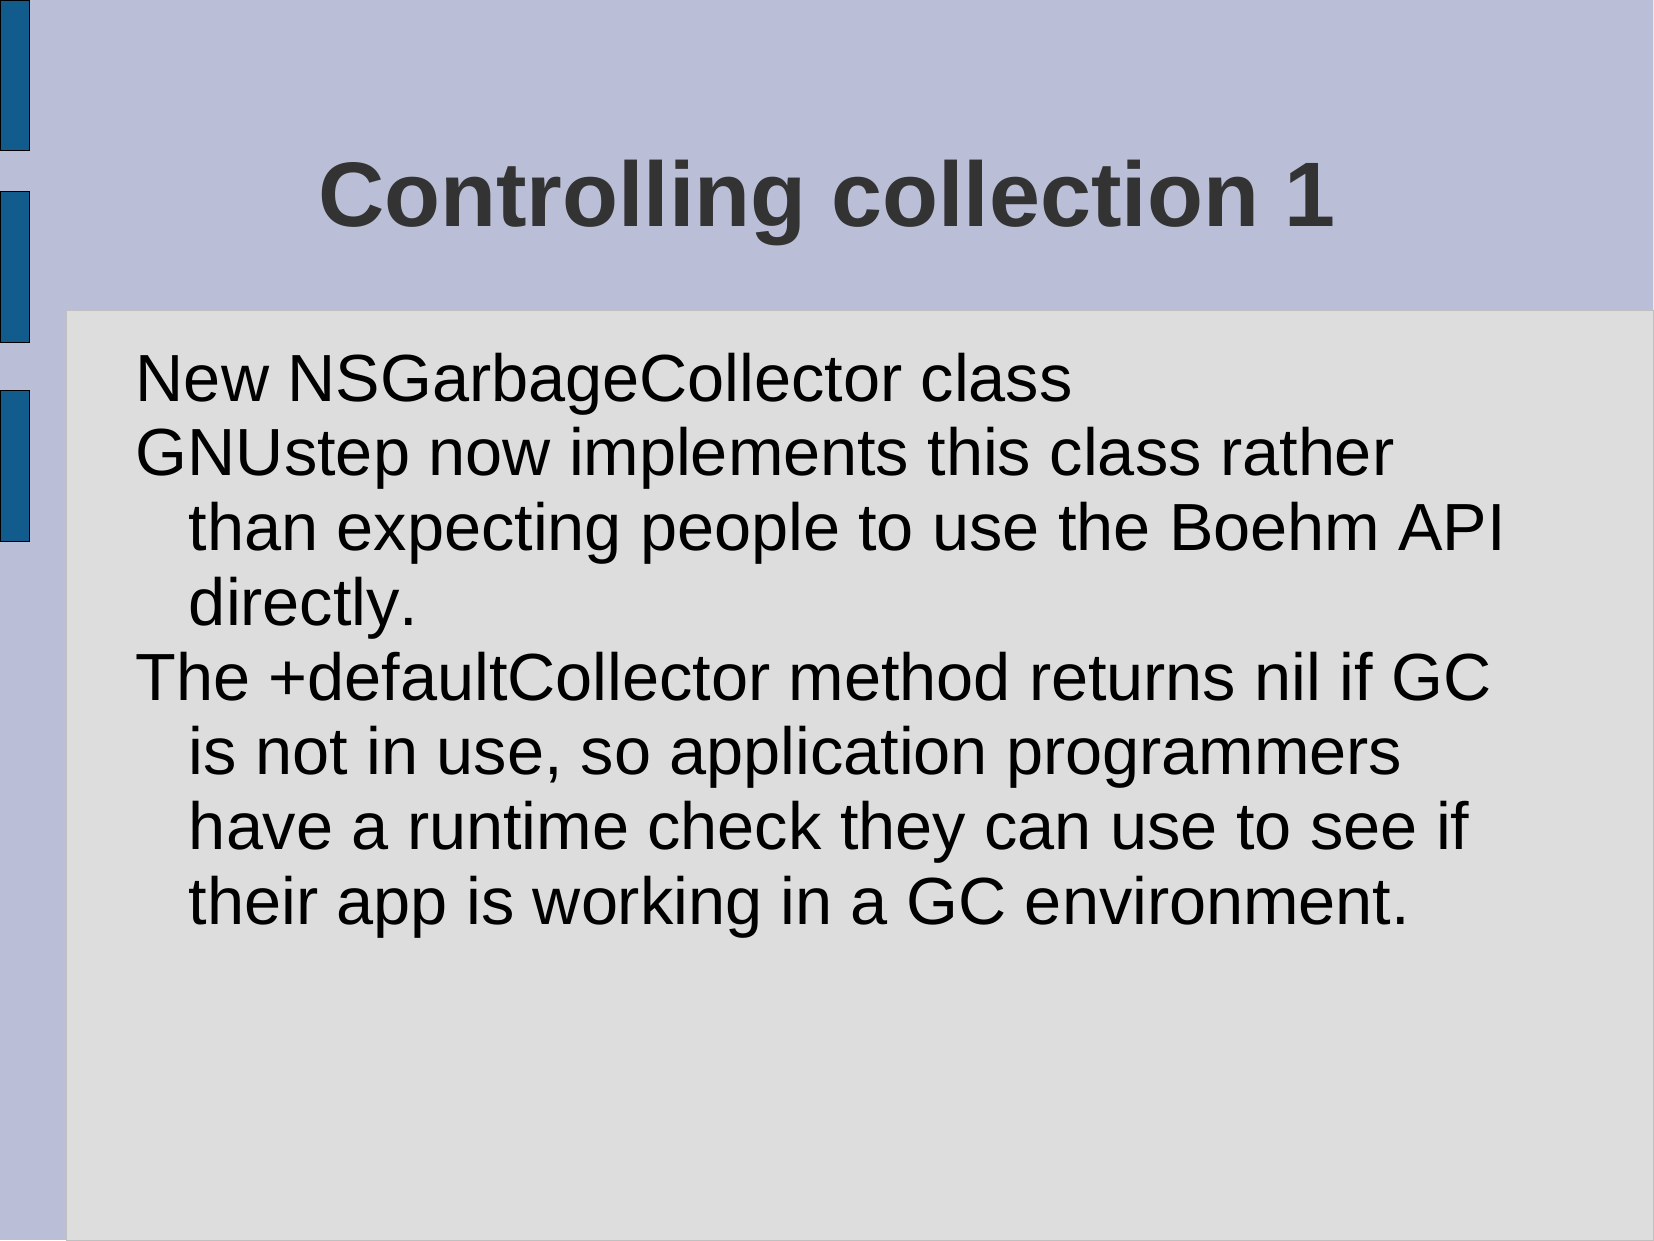

# Controlling collection 1
New NSGarbageCollector class
GNUstep now implements this class rather than expecting people to use the Boehm API directly.
The +defaultCollector method returns nil if GC is not in use, so application programmers have a runtime check they can use to see if their app is working in a GC environment.